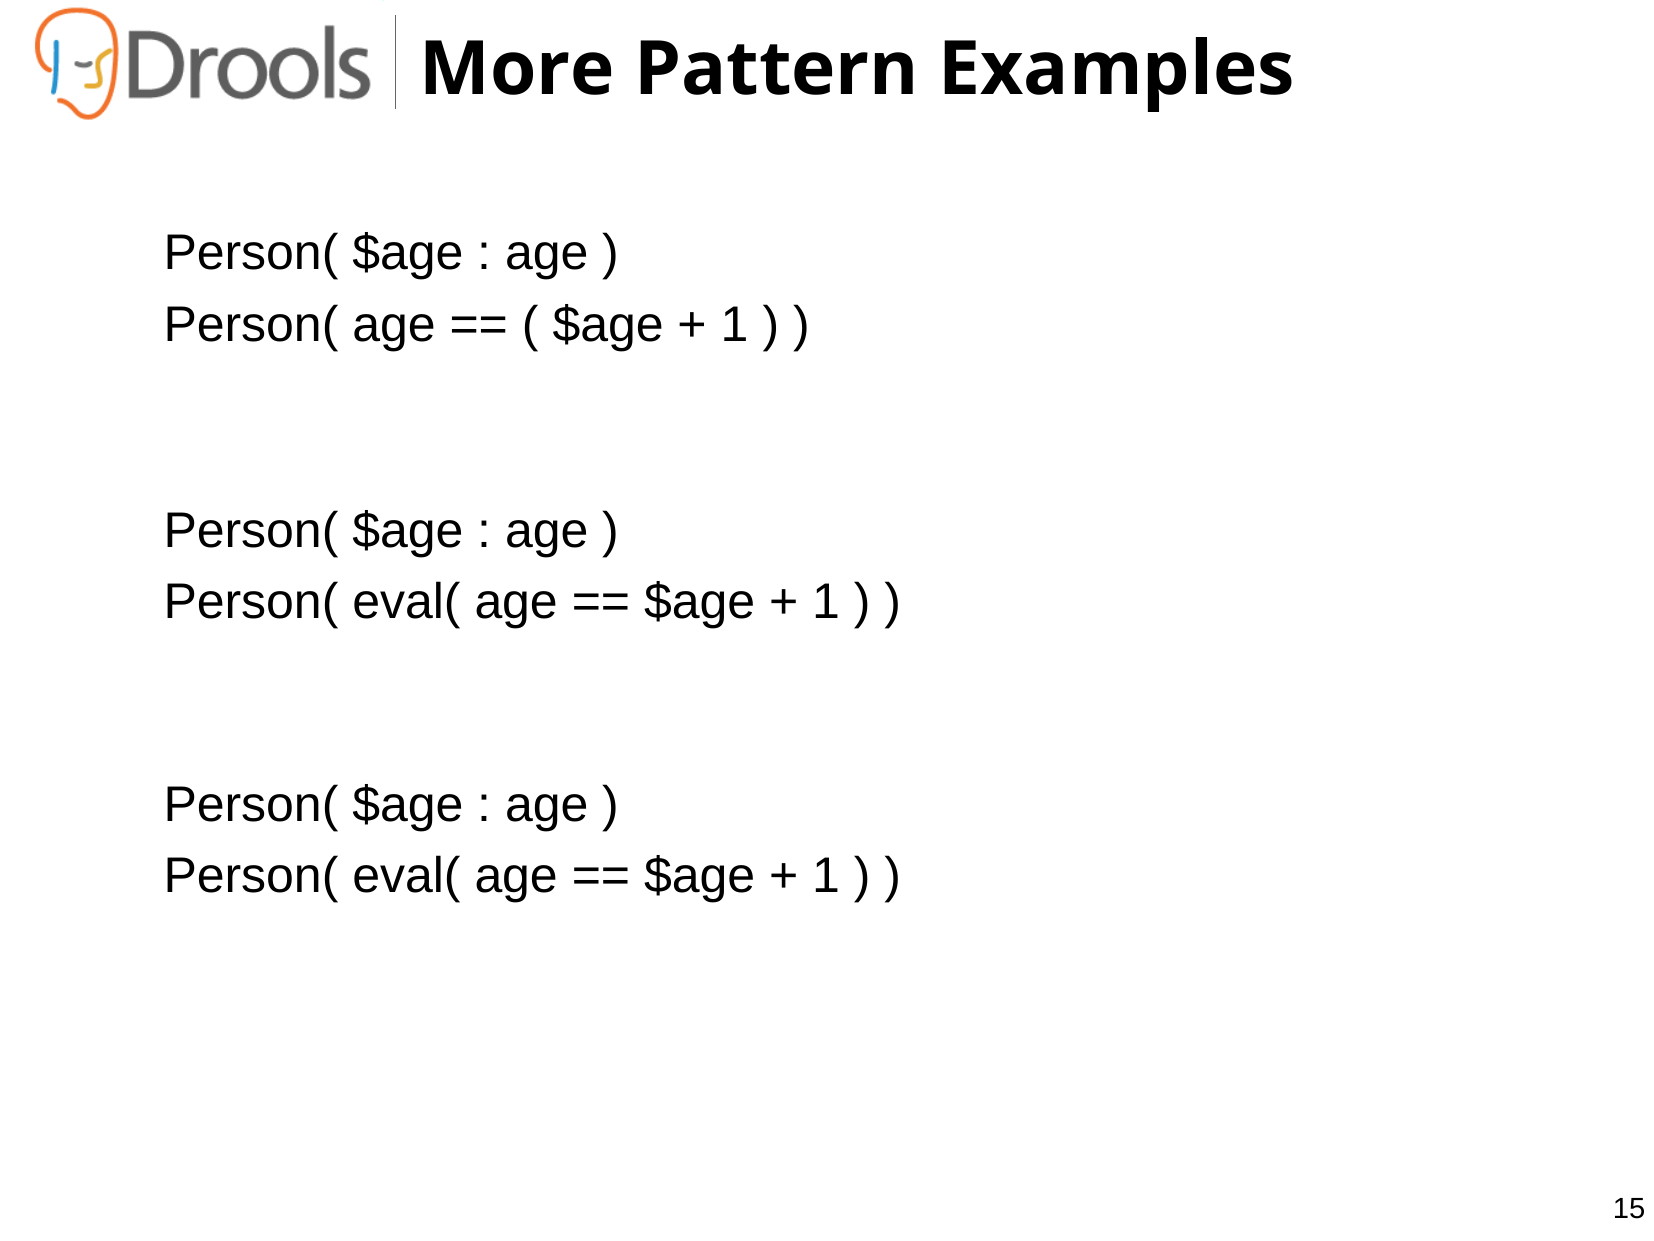

# More Pattern Examples
Person( $age : age )
Person( age == ( $age + 1 ) )
Person( $age : age )
Person( eval( age == $age + 1 ) )
Person( $age : age )
Person( eval( age == $age + 1 ) )